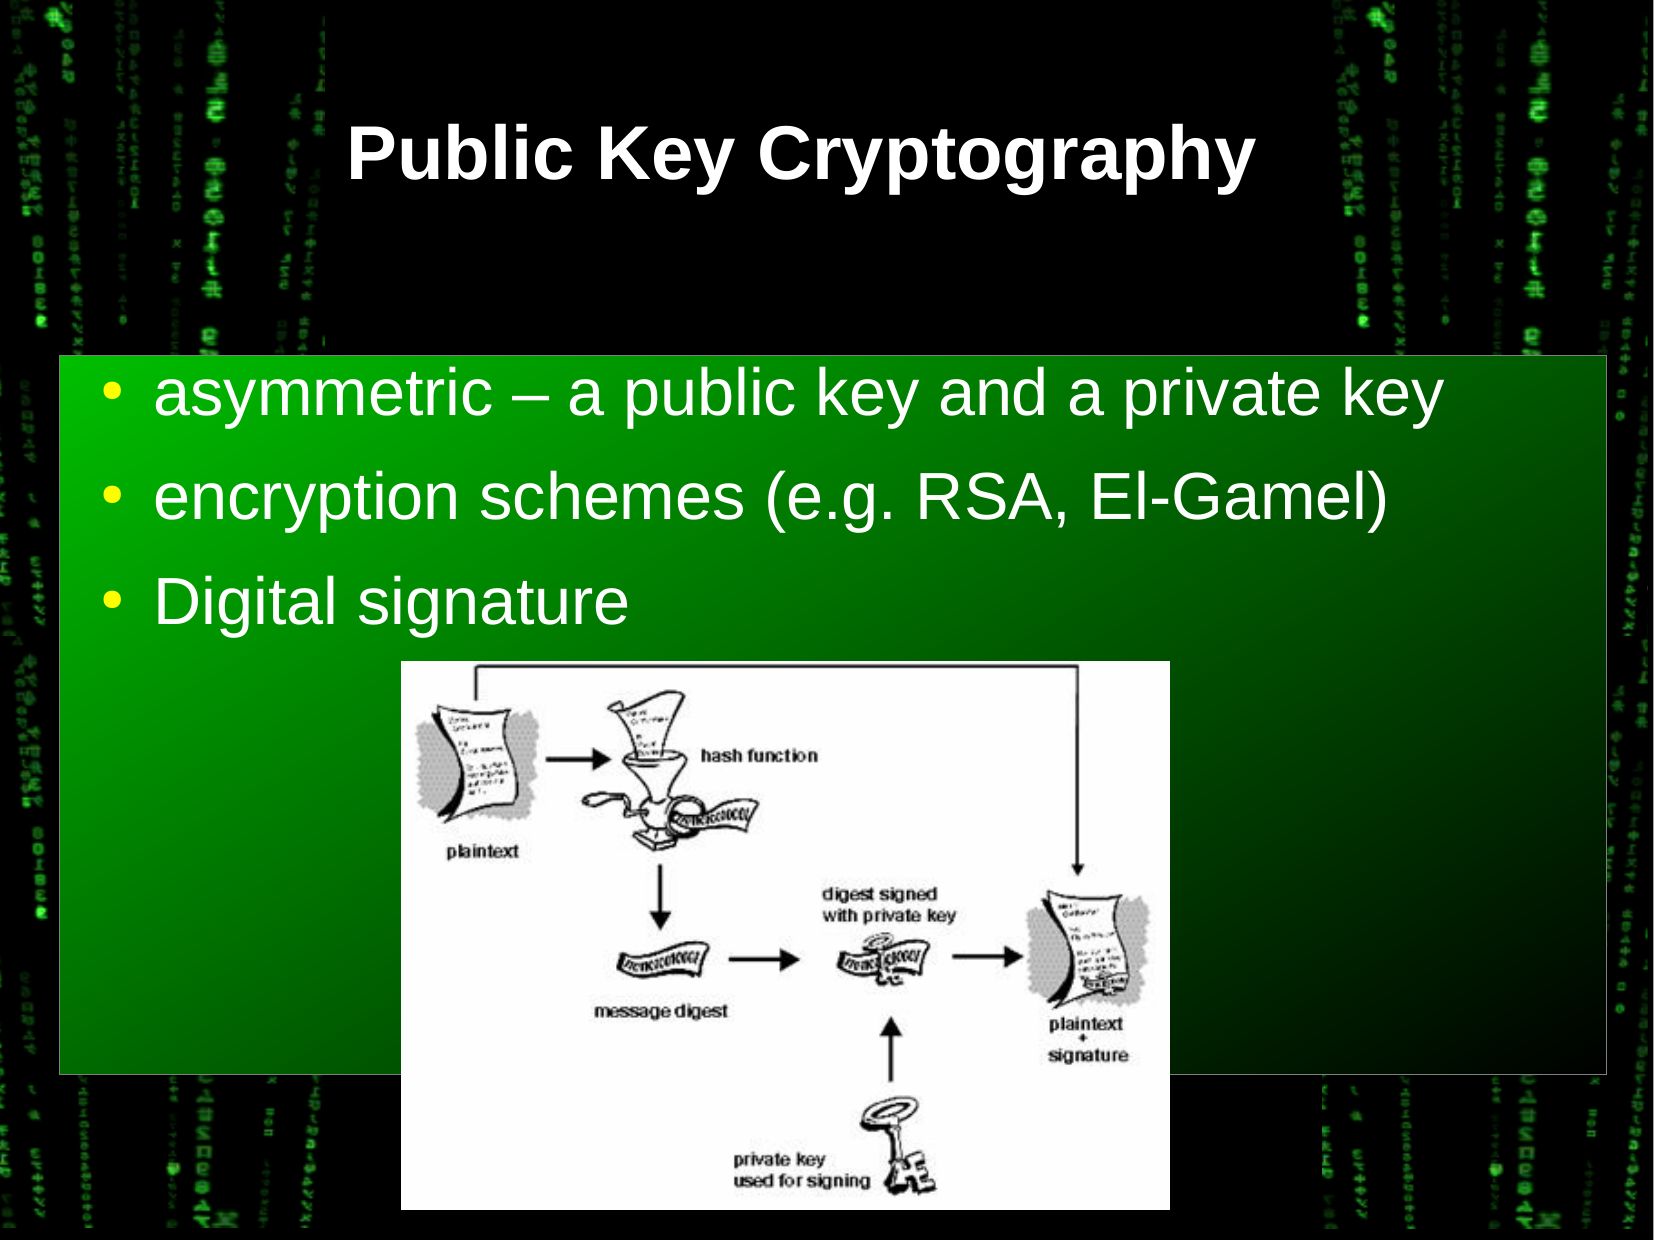

# Public Key Cryptography
asymmetric – a public key and a private key
encryption schemes (e.g. RSA, El-Gamel)
Digital signature